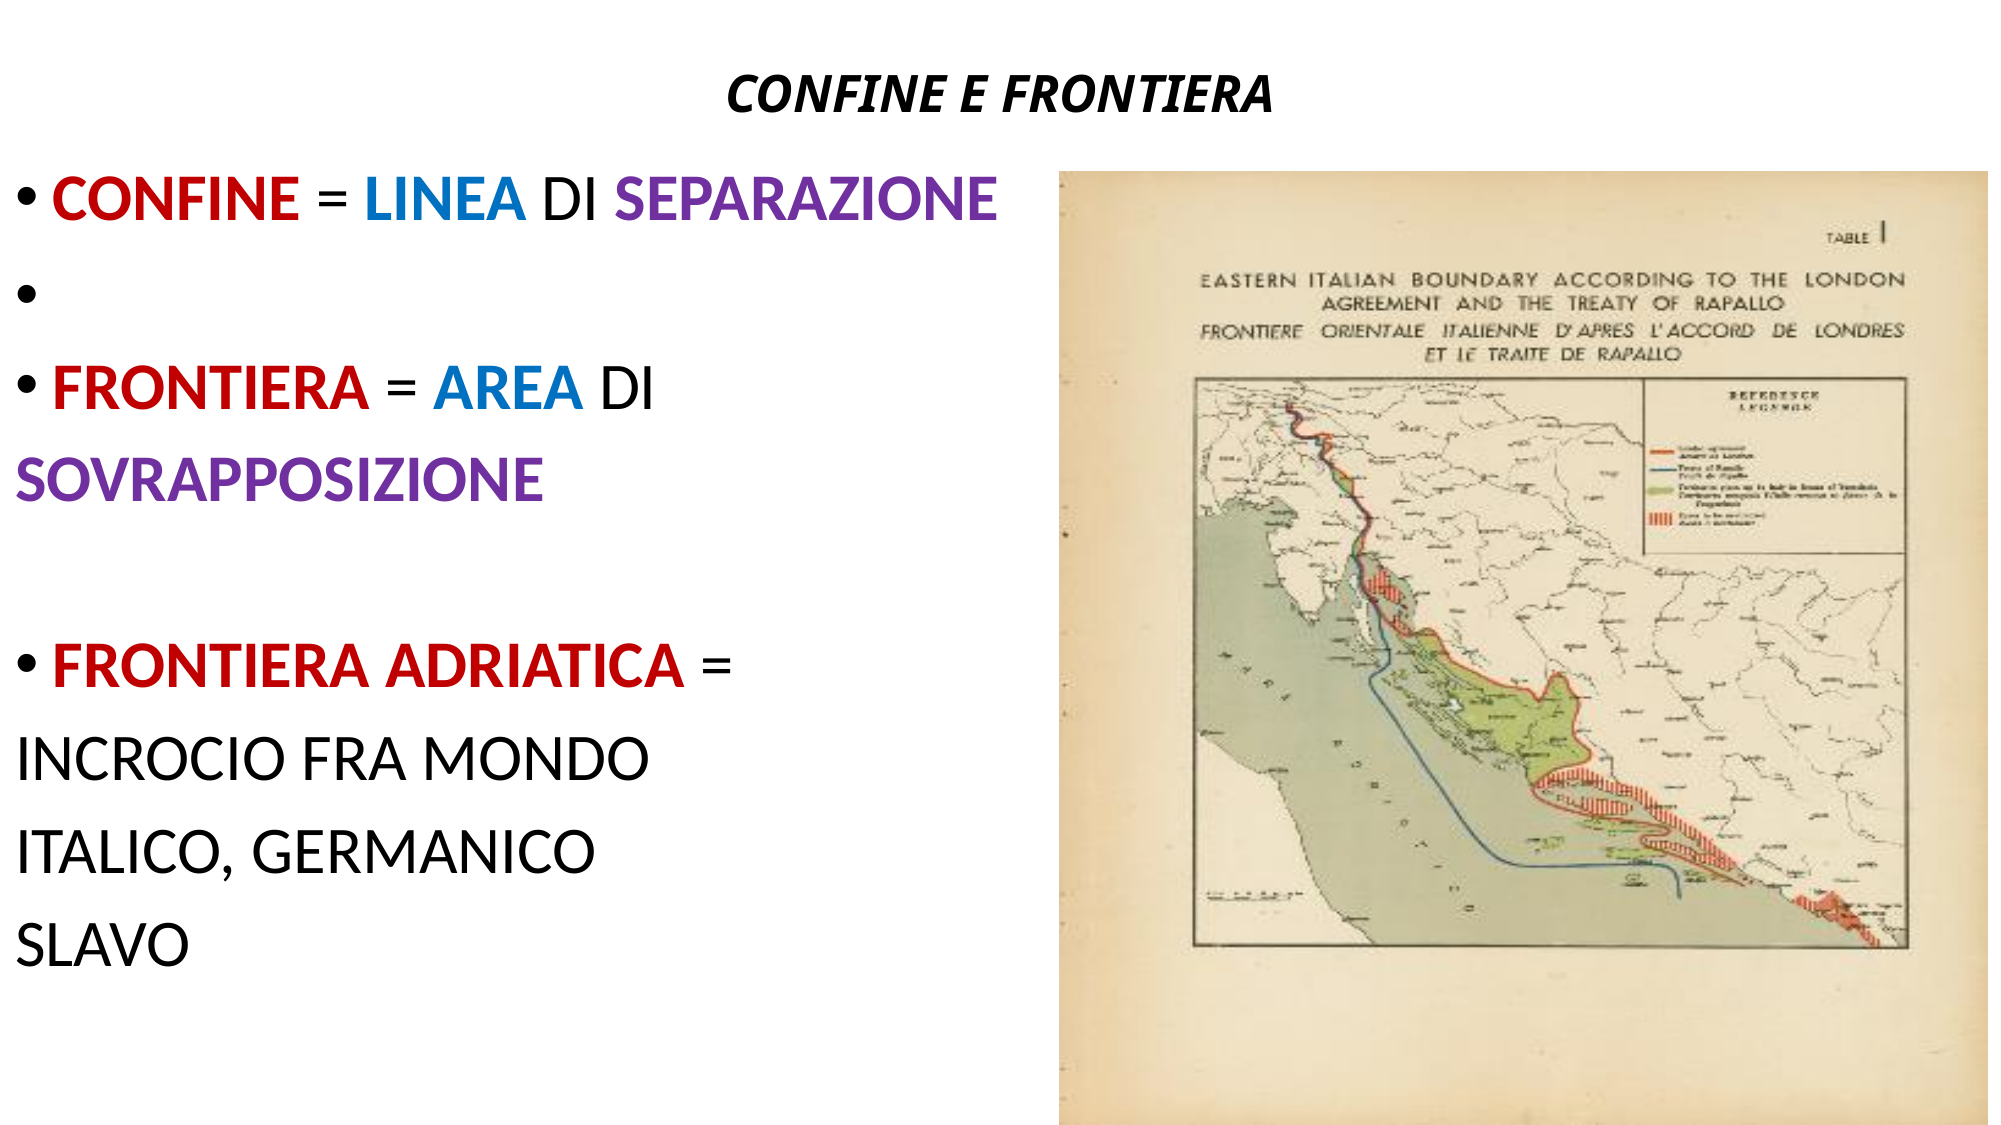

# CONFINE E FRONTIERA
CONFINE = LINEA DI SEPARAZIONE
FRONTIERA = AREA DI
SOVRAPPOSIZIONE
FRONTIERA ADRIATICA =
INCROCIO FRA MONDO
ITALICO, GERMANICO
SLAVO